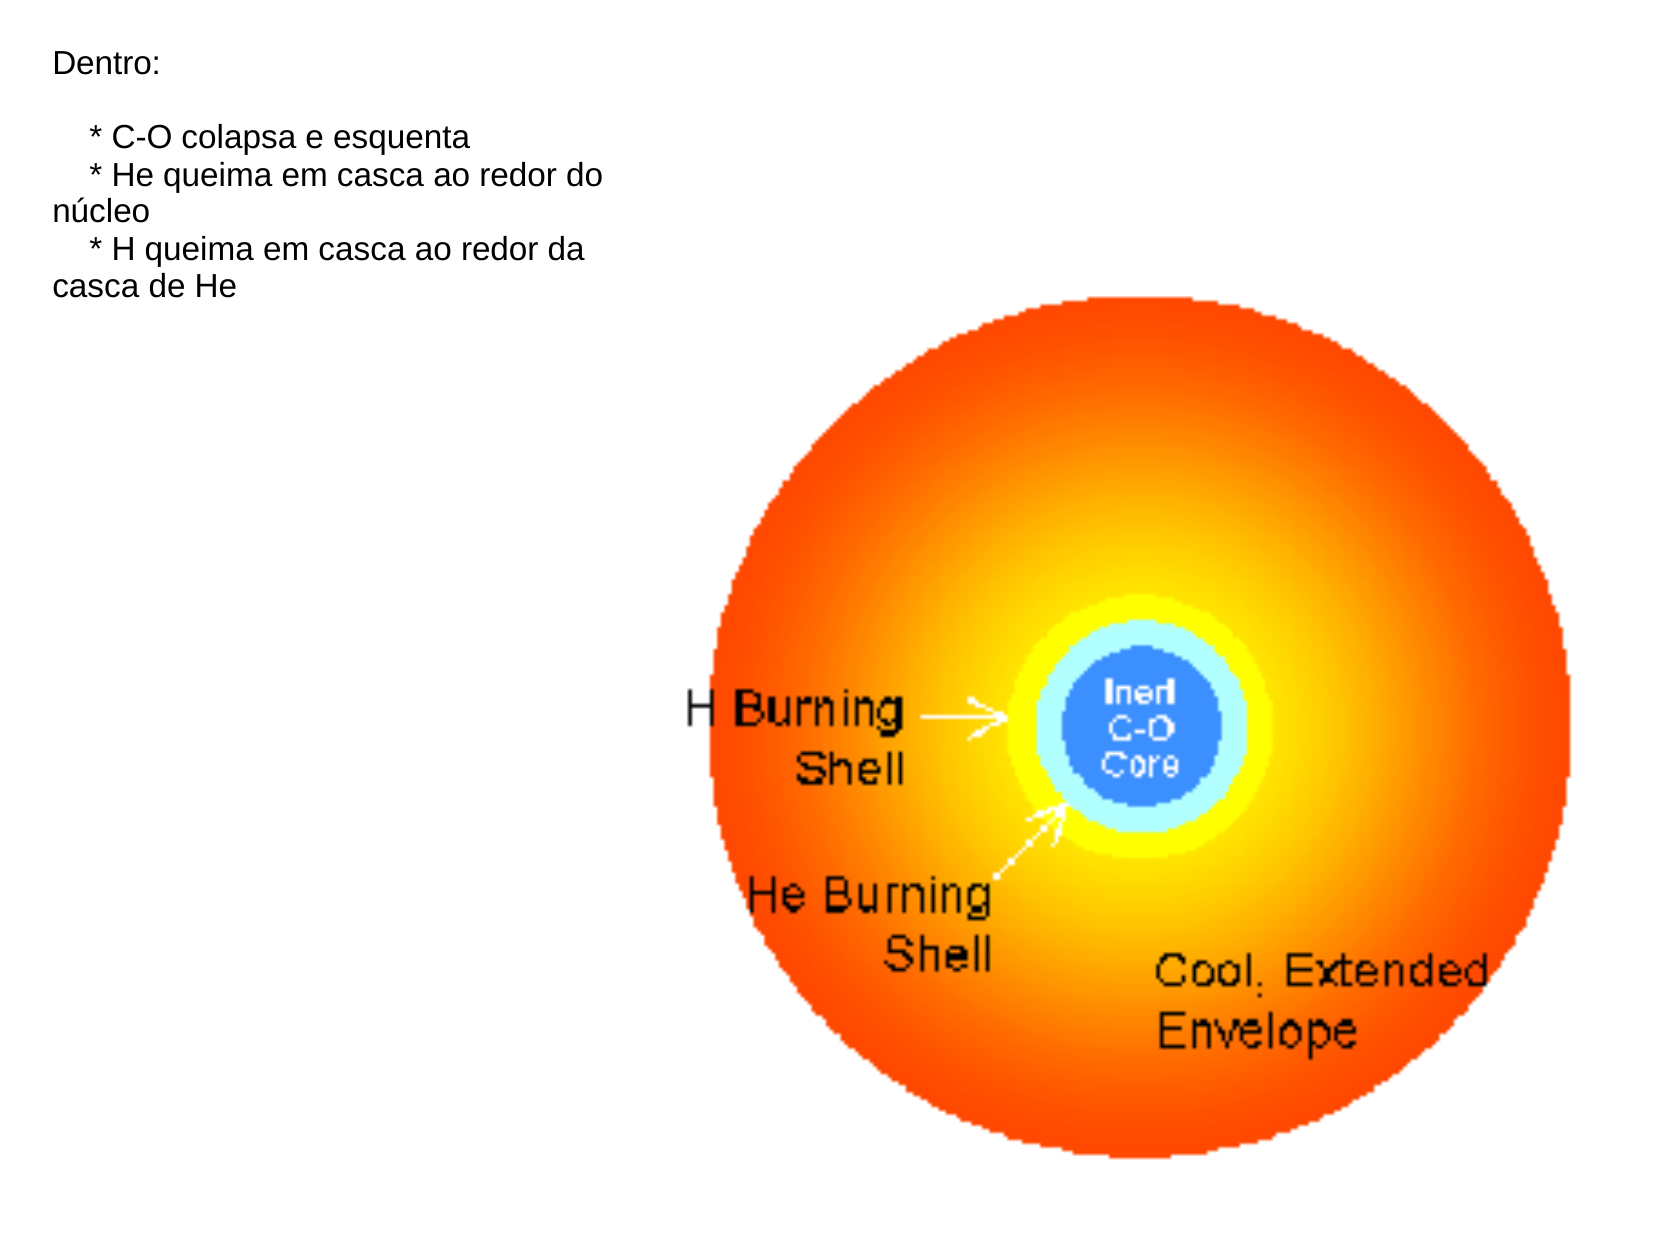

Dentro:
 * C-O colapsa e esquenta
 * He queima em casca ao redor do núcleo
 * H queima em casca ao redor da casca de He